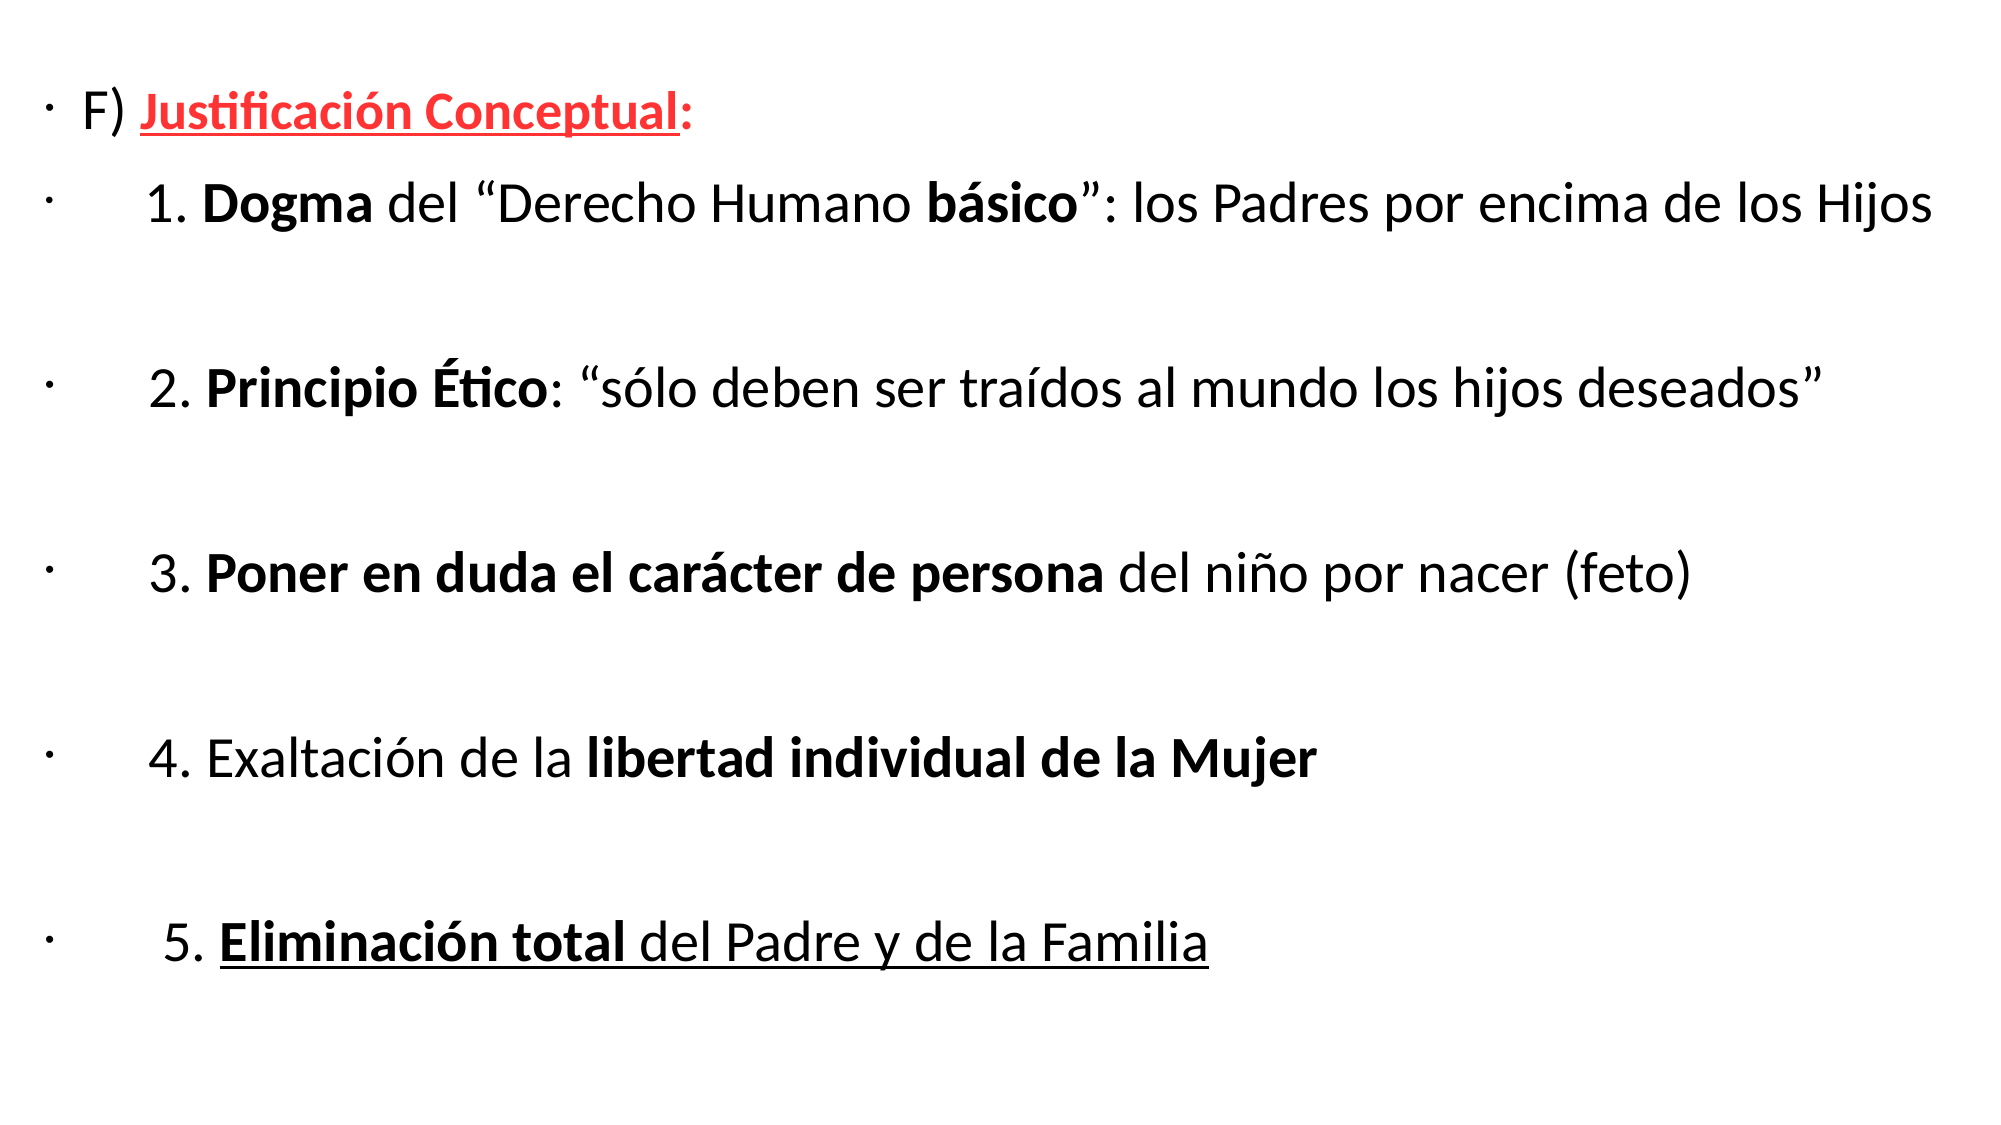

# F) Justificación Conceptual:
 1. Dogma del “Derecho Humano básico”: los Padres por encima de los Hijos
 2. Principio Ético: “sólo deben ser traídos al mundo los hijos deseados”
 3. Poner en duda el carácter de persona del niño por nacer (feto)
 4. Exaltación de la libertad individual de la Mujer
 5. Eliminación total del Padre y de la Familia